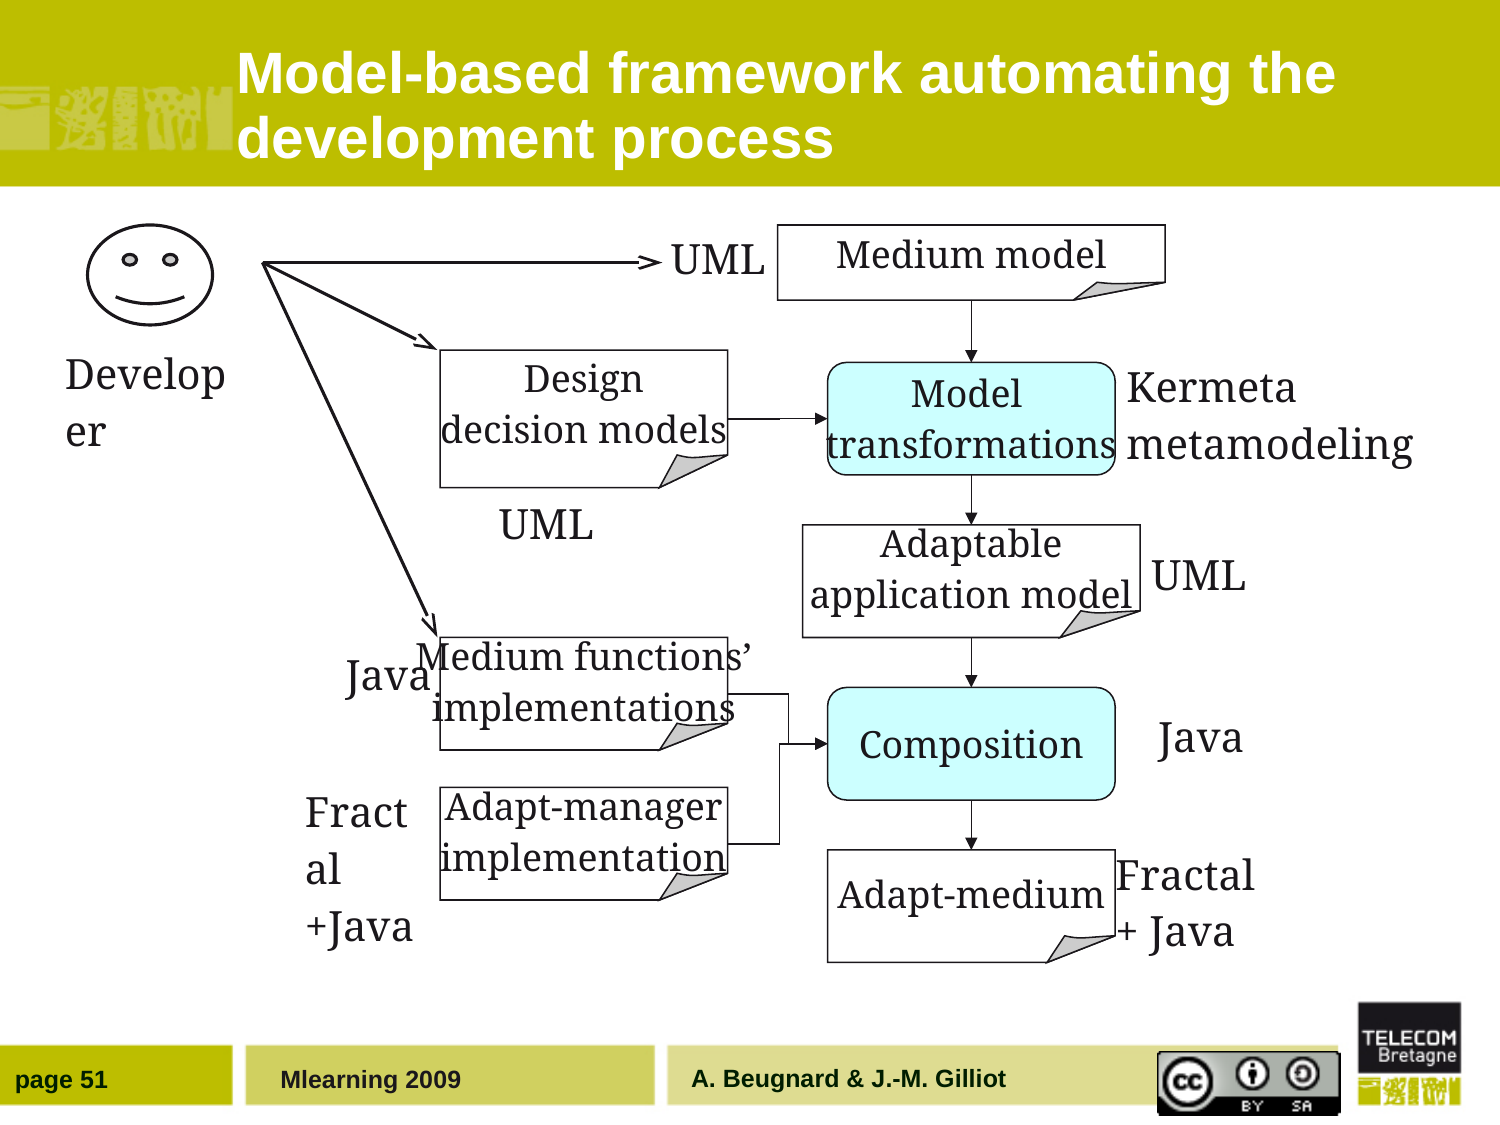

# Model-based framework automating the development process
UML
Medium model
Developer
Design
decision models
Kermeta
metamodeling
Model
transformations
UML
Adaptable
application model
UML
Java
Medium functions’
implementations
Composition
Java
Fractal +Java
Adapt-manager
implementation
Fractal
+ Java
Adapt-medium
51